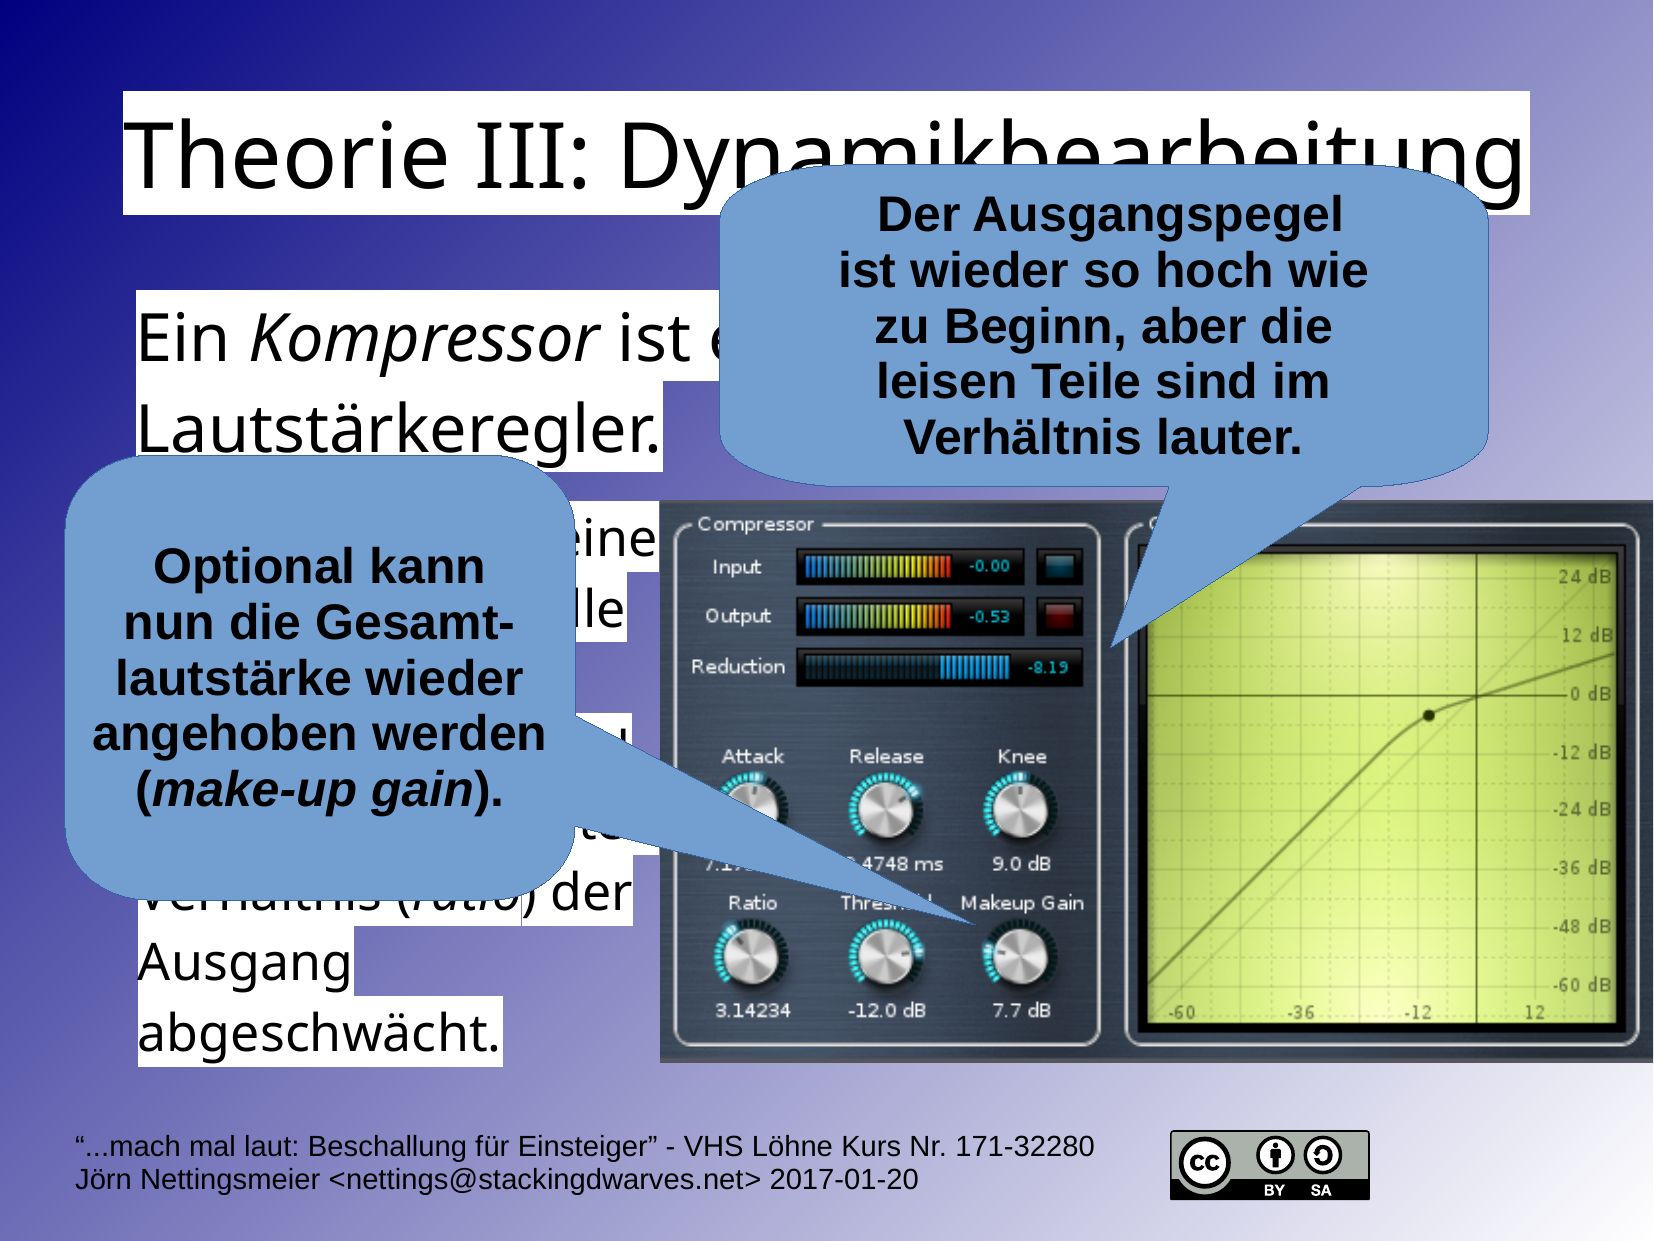

# Theorie III: Dynamikbearbeitung
 Der Ausgangspegel
ist wieder so hoch wie
zu Beginn, aber die
leisen Teile sind im
Verhältnis lauter.
Ein Kompressor ist ein automatischer Lautstärkeregler.
Optional kann
nun die Gesamt-
lautstärke wieder
angehoben werden
(make-up gain).
Wenn das Signal eine bestimmte Schwelle (engl. threshold) überschreithet, wird in einem bestimmten Verhältnis (ratio) der Ausgang abgeschwächt.